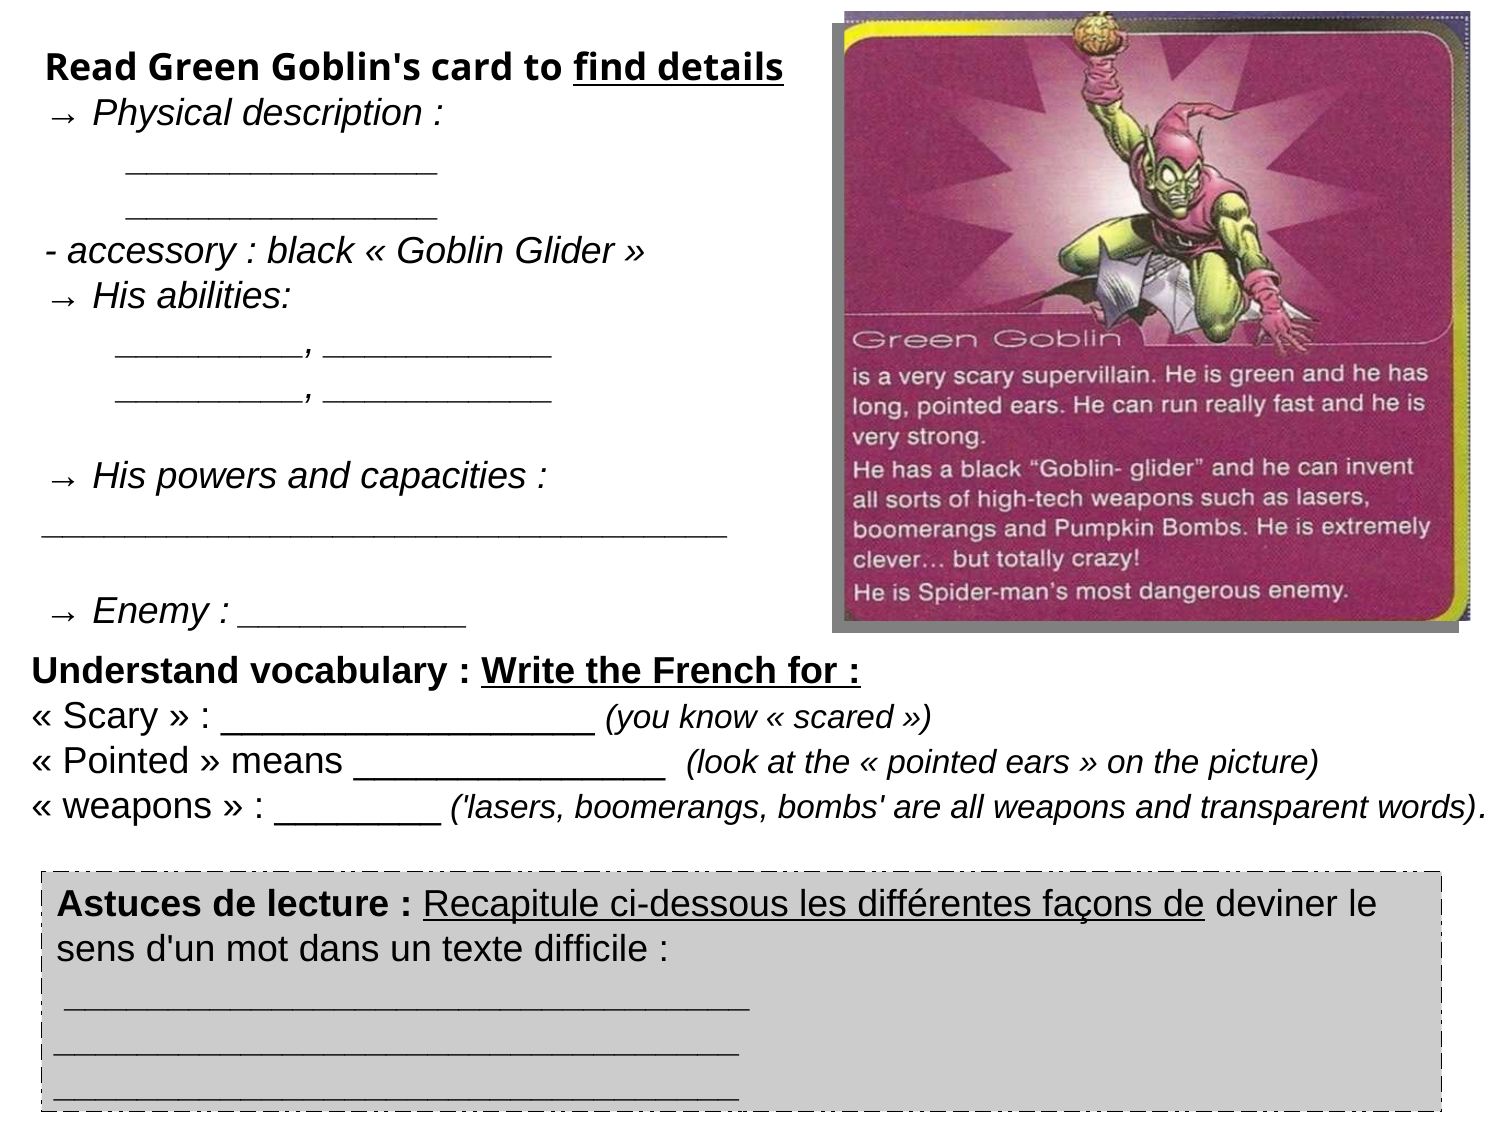

Read Green Goblin's card to find details
→ Physical description :
 _______________
 _______________
- accessory : black « Goblin Glider »
→ His abilities:
 _________, ___________
 _________, ___________
→ His powers and capacities :
_________________________________
→ Enemy : ___________
Understand vocabulary : Write the French for :
« Scary » : __________________ (you know « scared »)
« Pointed » means _______________ (look at the « pointed ears » on the picture)
« weapons » : ________ ('lasers, boomerangs, bombs' are all weapons and transparent words).
Astuces de lecture : Recapitule ci-dessous les différentes façons de deviner le sens d'un mot dans un texte difficile :
 _________________________________
_________________________________
_________________________________